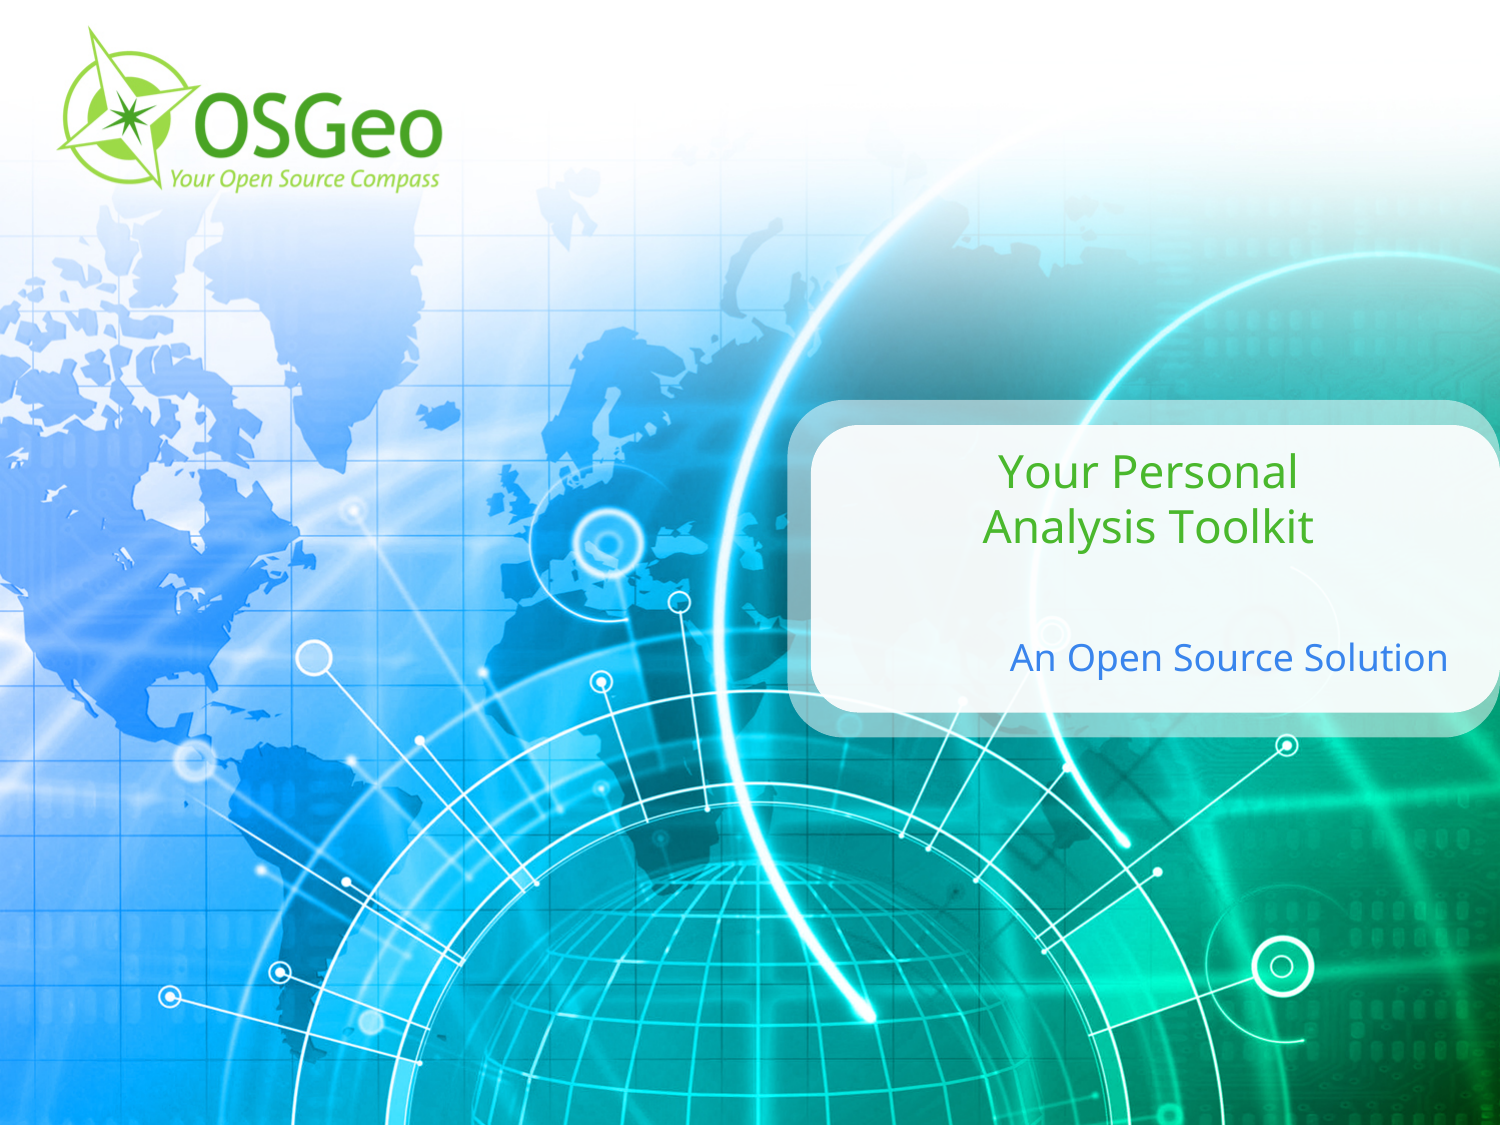

Your Personal
Analysis Toolkit
An Open Source Solution